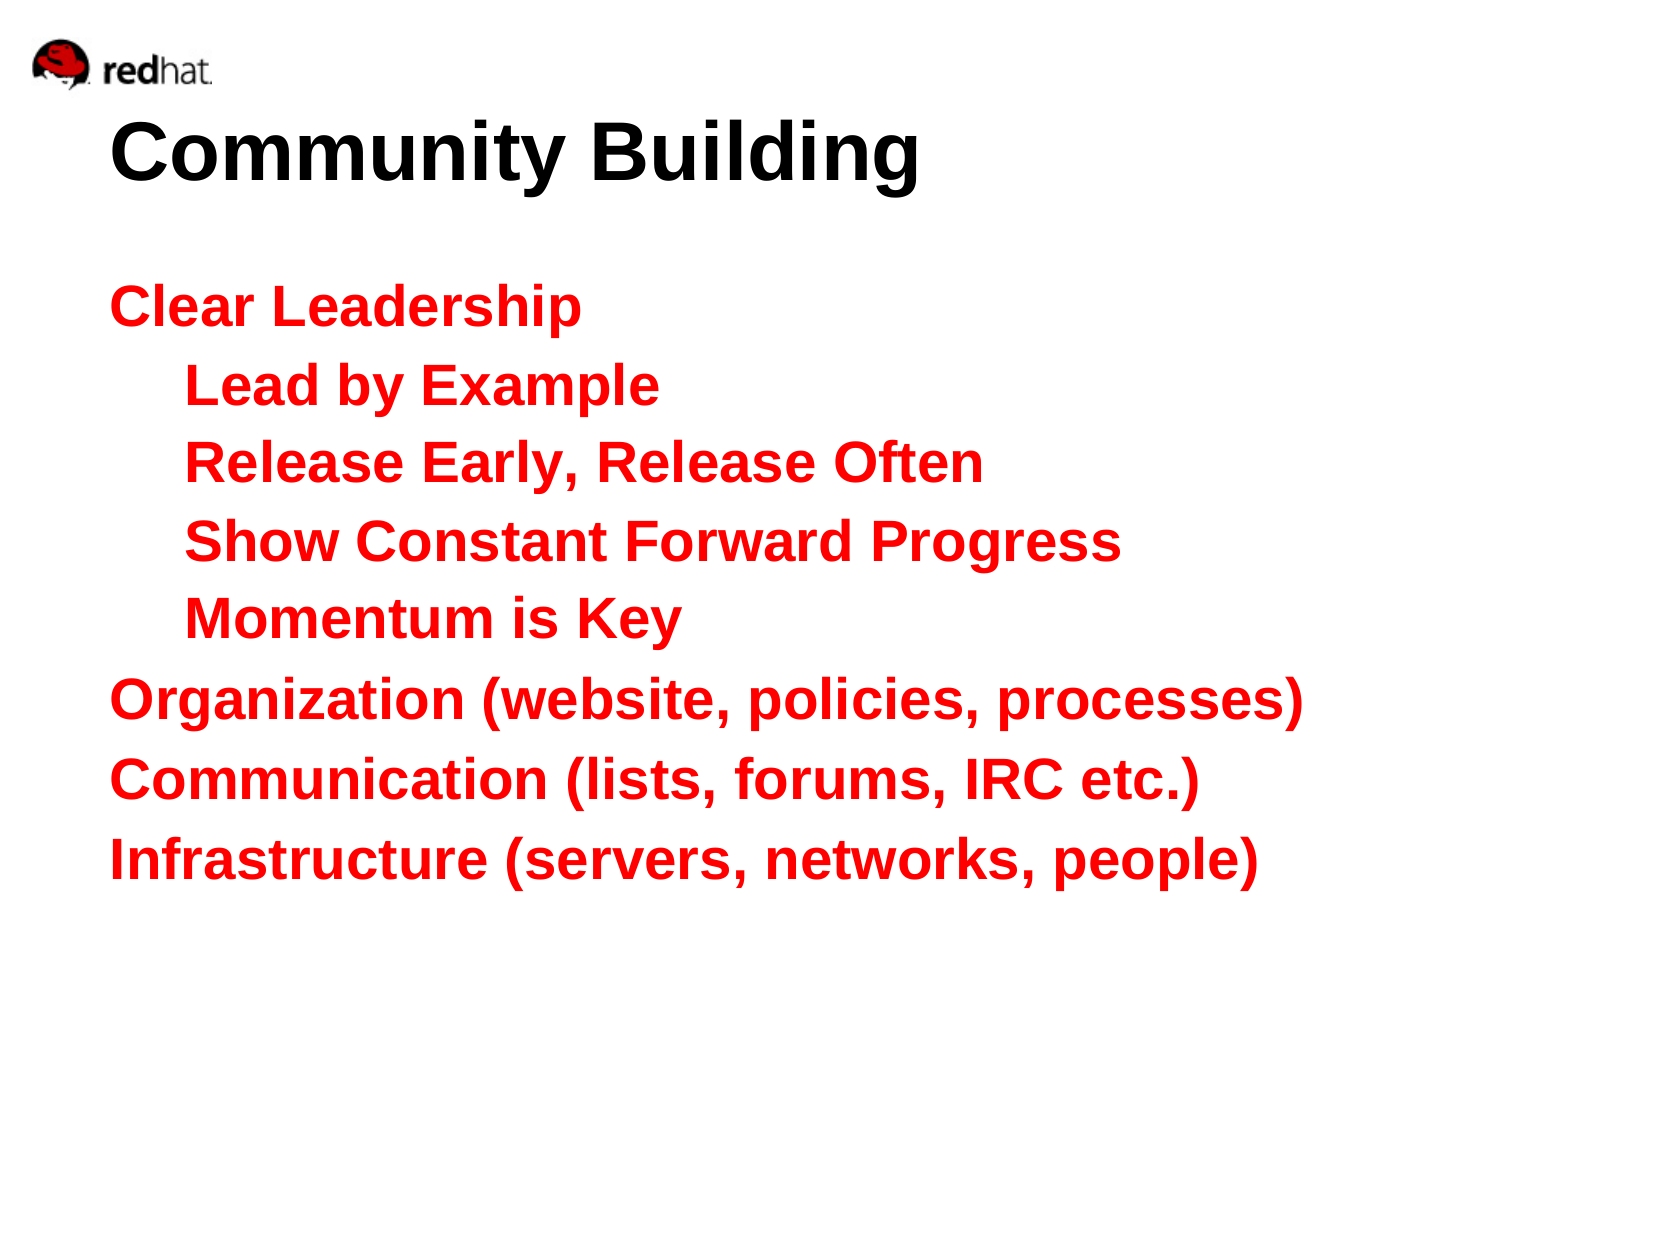

# Community Building
Clear Leadership
Lead by Example
Release Early, Release Often
Show Constant Forward Progress
Momentum is Key
Organization (website, policies, processes)
Communication (lists, forums, IRC etc.)
Infrastructure (servers, networks, people)